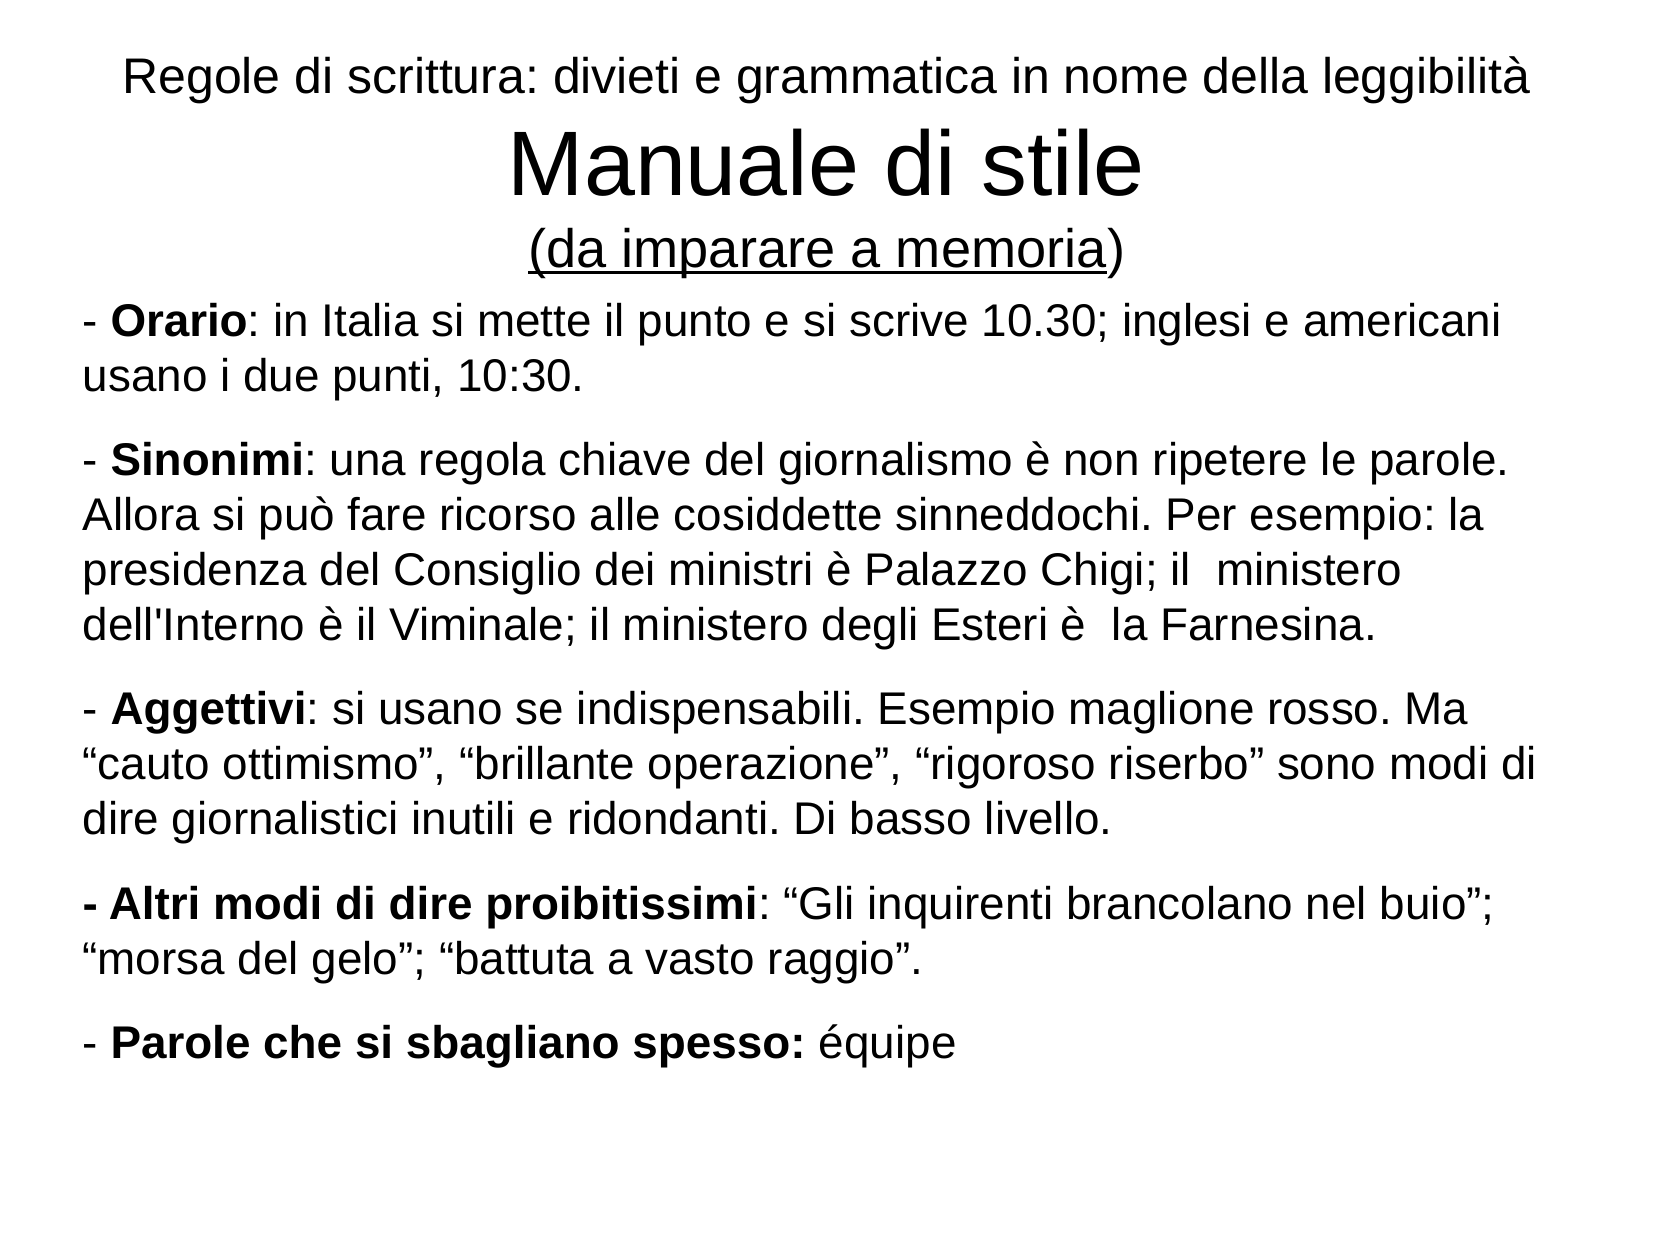

# Regole di scrittura: divieti e grammatica in nome della leggibilità Manuale di stile (da imparare a memoria)
- Orario: in Italia si mette il punto e si scrive 10.30; inglesi e americani usano i due punti, 10:30.
- Sinonimi: una regola chiave del giornalismo è non ripetere le parole. Allora si può fare ricorso alle cosiddette sinneddochi. Per esempio: la presidenza del Consiglio dei ministri è Palazzo Chigi; il ministero dell'Interno è il Viminale; il ministero degli Esteri è la Farnesina.
- Aggettivi: si usano se indispensabili. Esempio maglione rosso. Ma “cauto ottimismo”, “brillante operazione”, “rigoroso riserbo” sono modi di dire giornalistici inutili e ridondanti. Di basso livello.
- Altri modi di dire proibitissimi: “Gli inquirenti brancolano nel buio”; “morsa del gelo”; “battuta a vasto raggio”.
- Parole che si sbagliano spesso: équipe